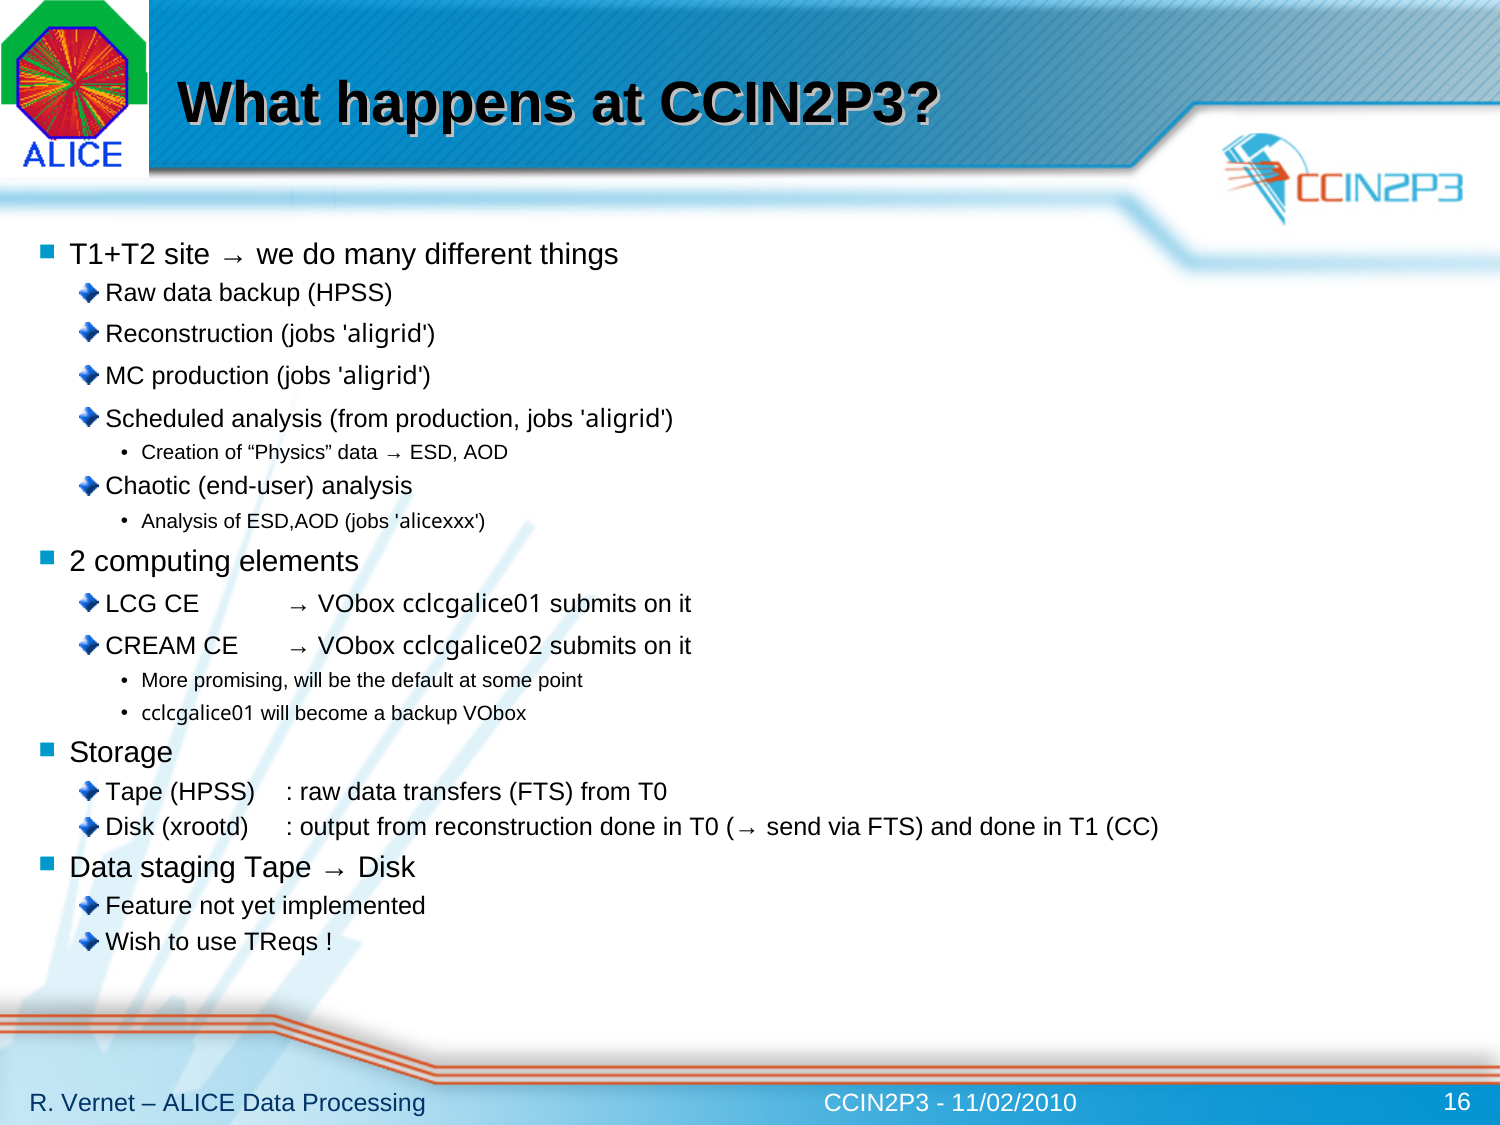

# What happens at CCIN2P3?
T1+T2 site → we do many different things
Raw data backup (HPSS)
Reconstruction (jobs 'aligrid')
MC production (jobs 'aligrid')
Scheduled analysis (from production, jobs 'aligrid')
Creation of “Physics” data → ESD, AOD
Chaotic (end-user) analysis
Analysis of ESD,AOD (jobs 'alicexxx')
2 computing elements
LCG CE		 	→ VObox cclcgalice01 submits on it
CREAM CE	→ VObox cclcgalice02 submits on it
More promising, will be the default at some point
cclcgalice01 will become a backup VObox
Storage
Tape (HPSS) 	: raw data transfers (FTS) from T0
Disk (xrootd) 	: output from reconstruction done in T0 (→ send via FTS) and done in T1 (CC)
Data staging Tape → Disk
Feature not yet implemented
Wish to use TReqs !
16
R. Vernet